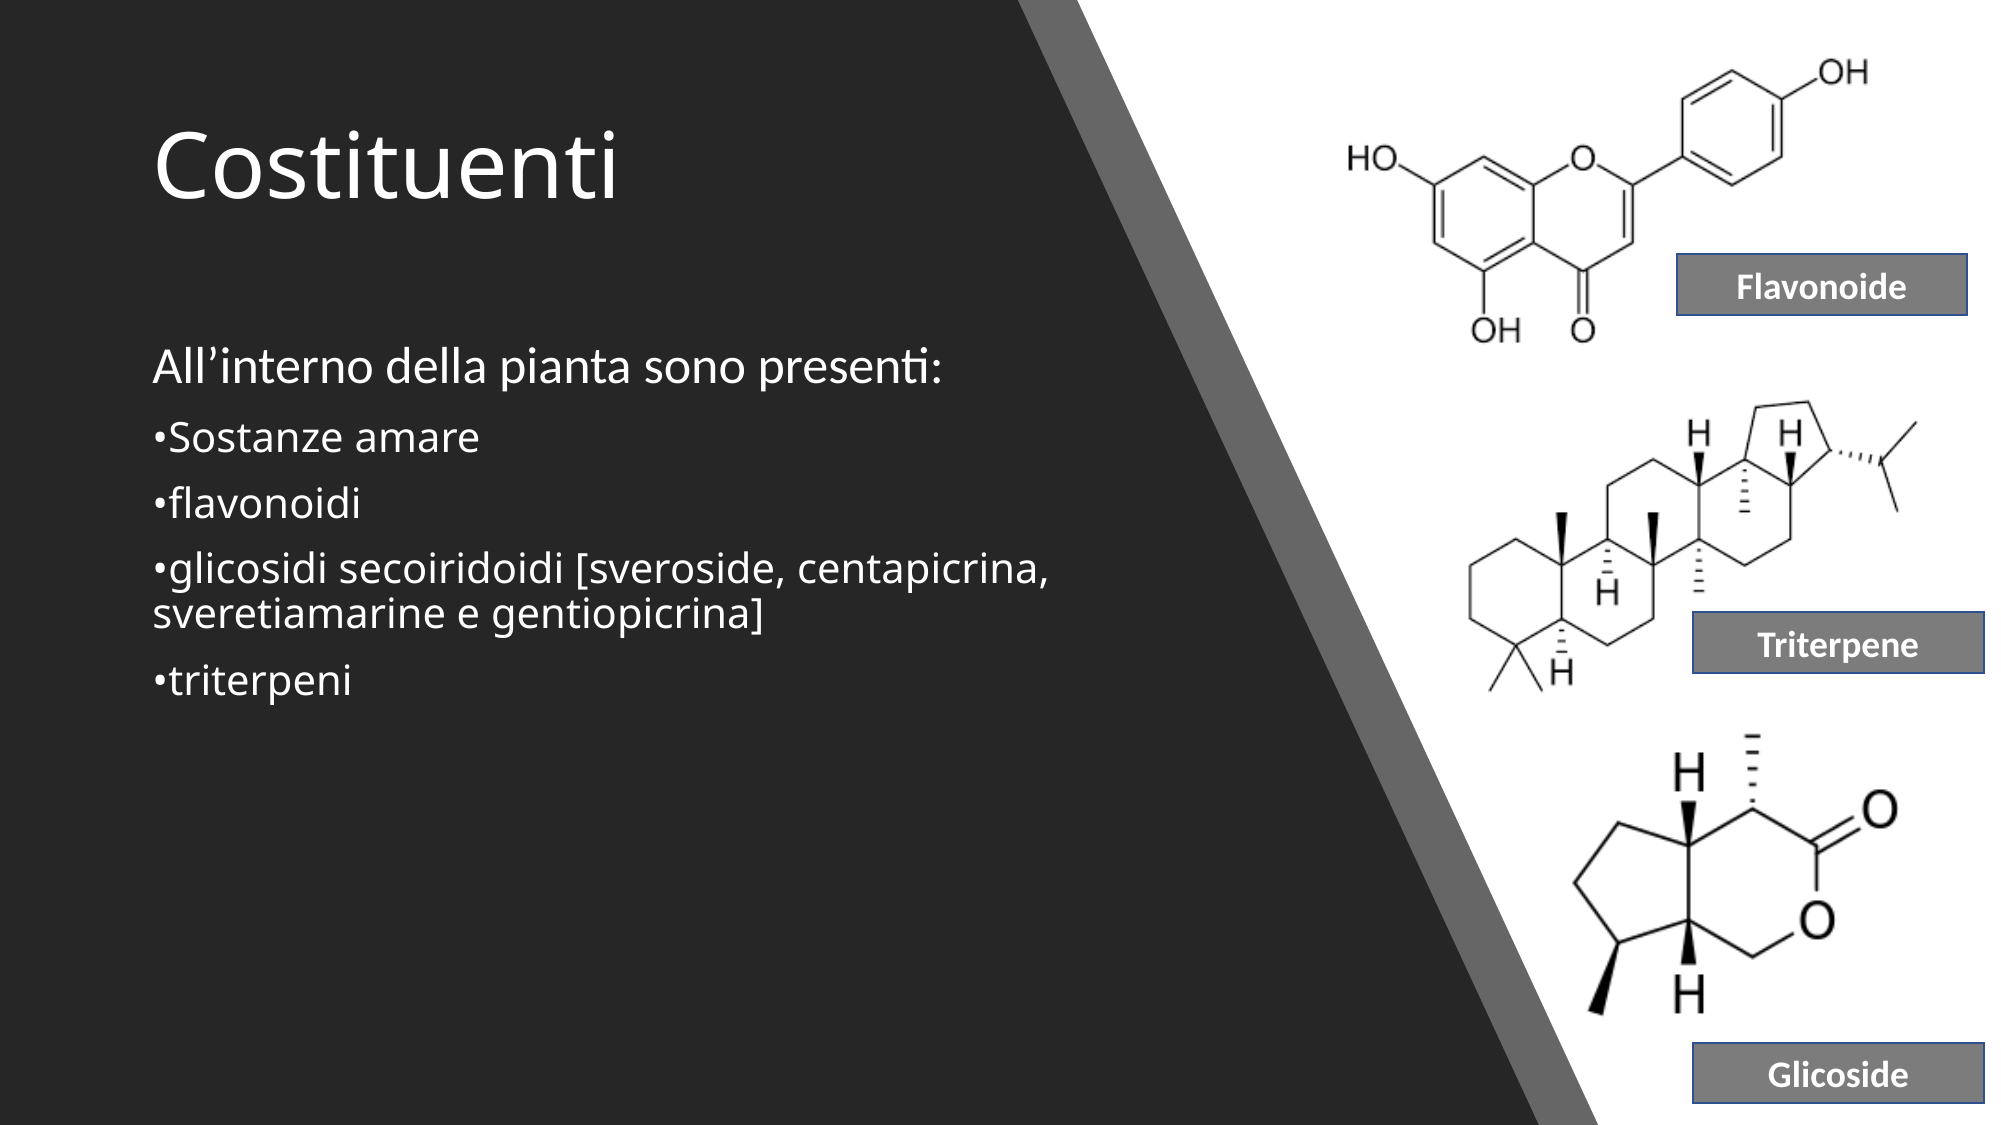

# Costituenti
Flavonoide
All’interno della pianta sono presenti:
•Sostanze amare
•flavonoidi
•glicosidi secoiridoidi [sveroside, centapicrina, sveretiamarine e gentiopicrina]
•triterpeni
Triterpene
Glicoside